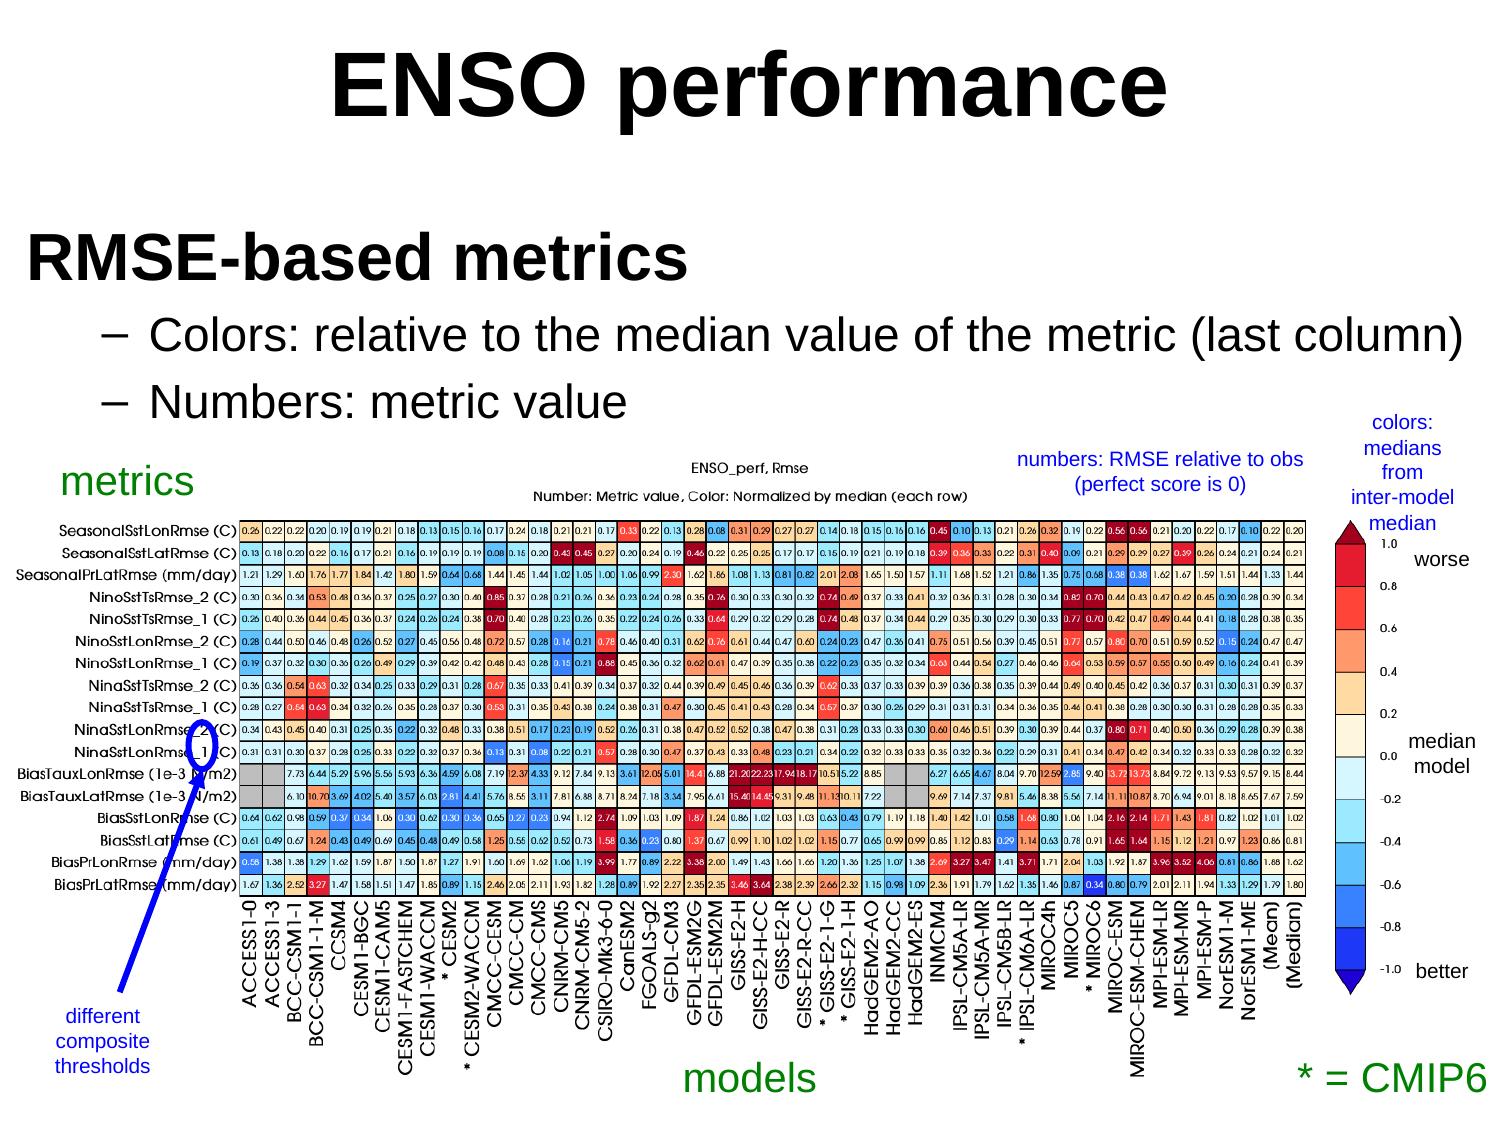

ENSO performance
RMSE-based metrics
Colors: relative to the median value of the metric (last column)
Numbers: metric value
colors:
medians
from
inter-model
median
numbers: RMSE relative to obs
(perfect score is 0)
metrics
worse
median
model
better
different
composite
thresholds
models
* = CMIP6